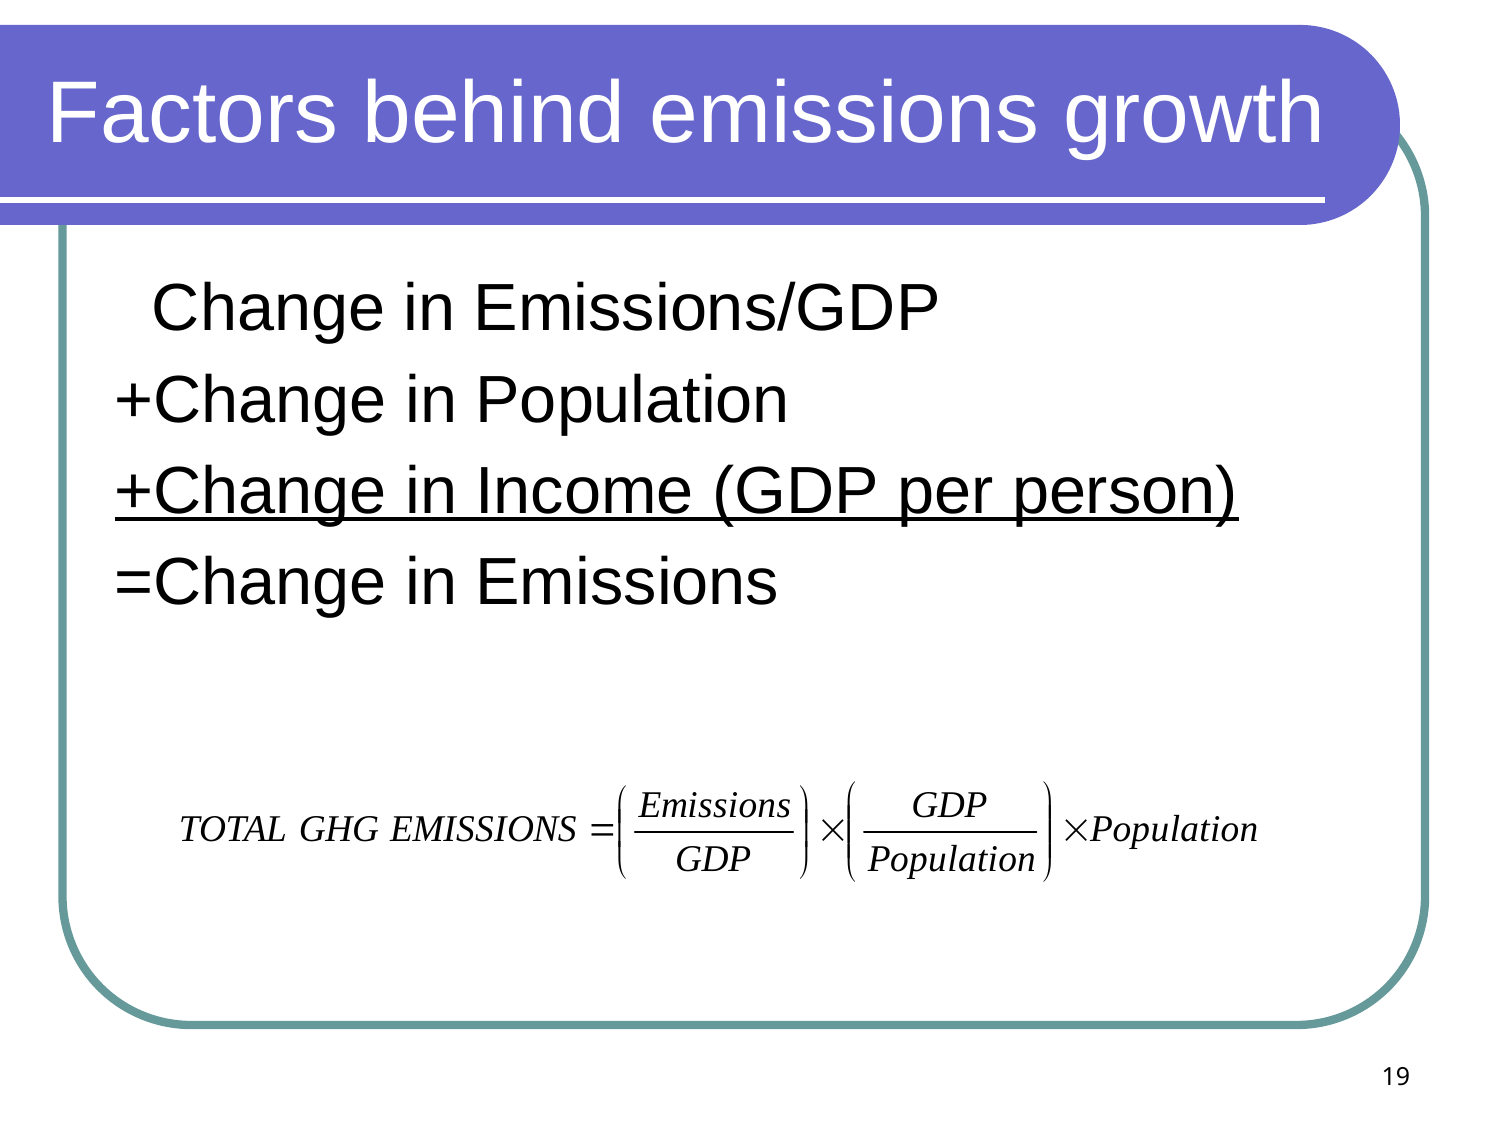

# Factors behind emissions growth
 Change in Emissions/GDP
+Change in Population
+Change in Income (GDP per person)
=Change in Emissions
19